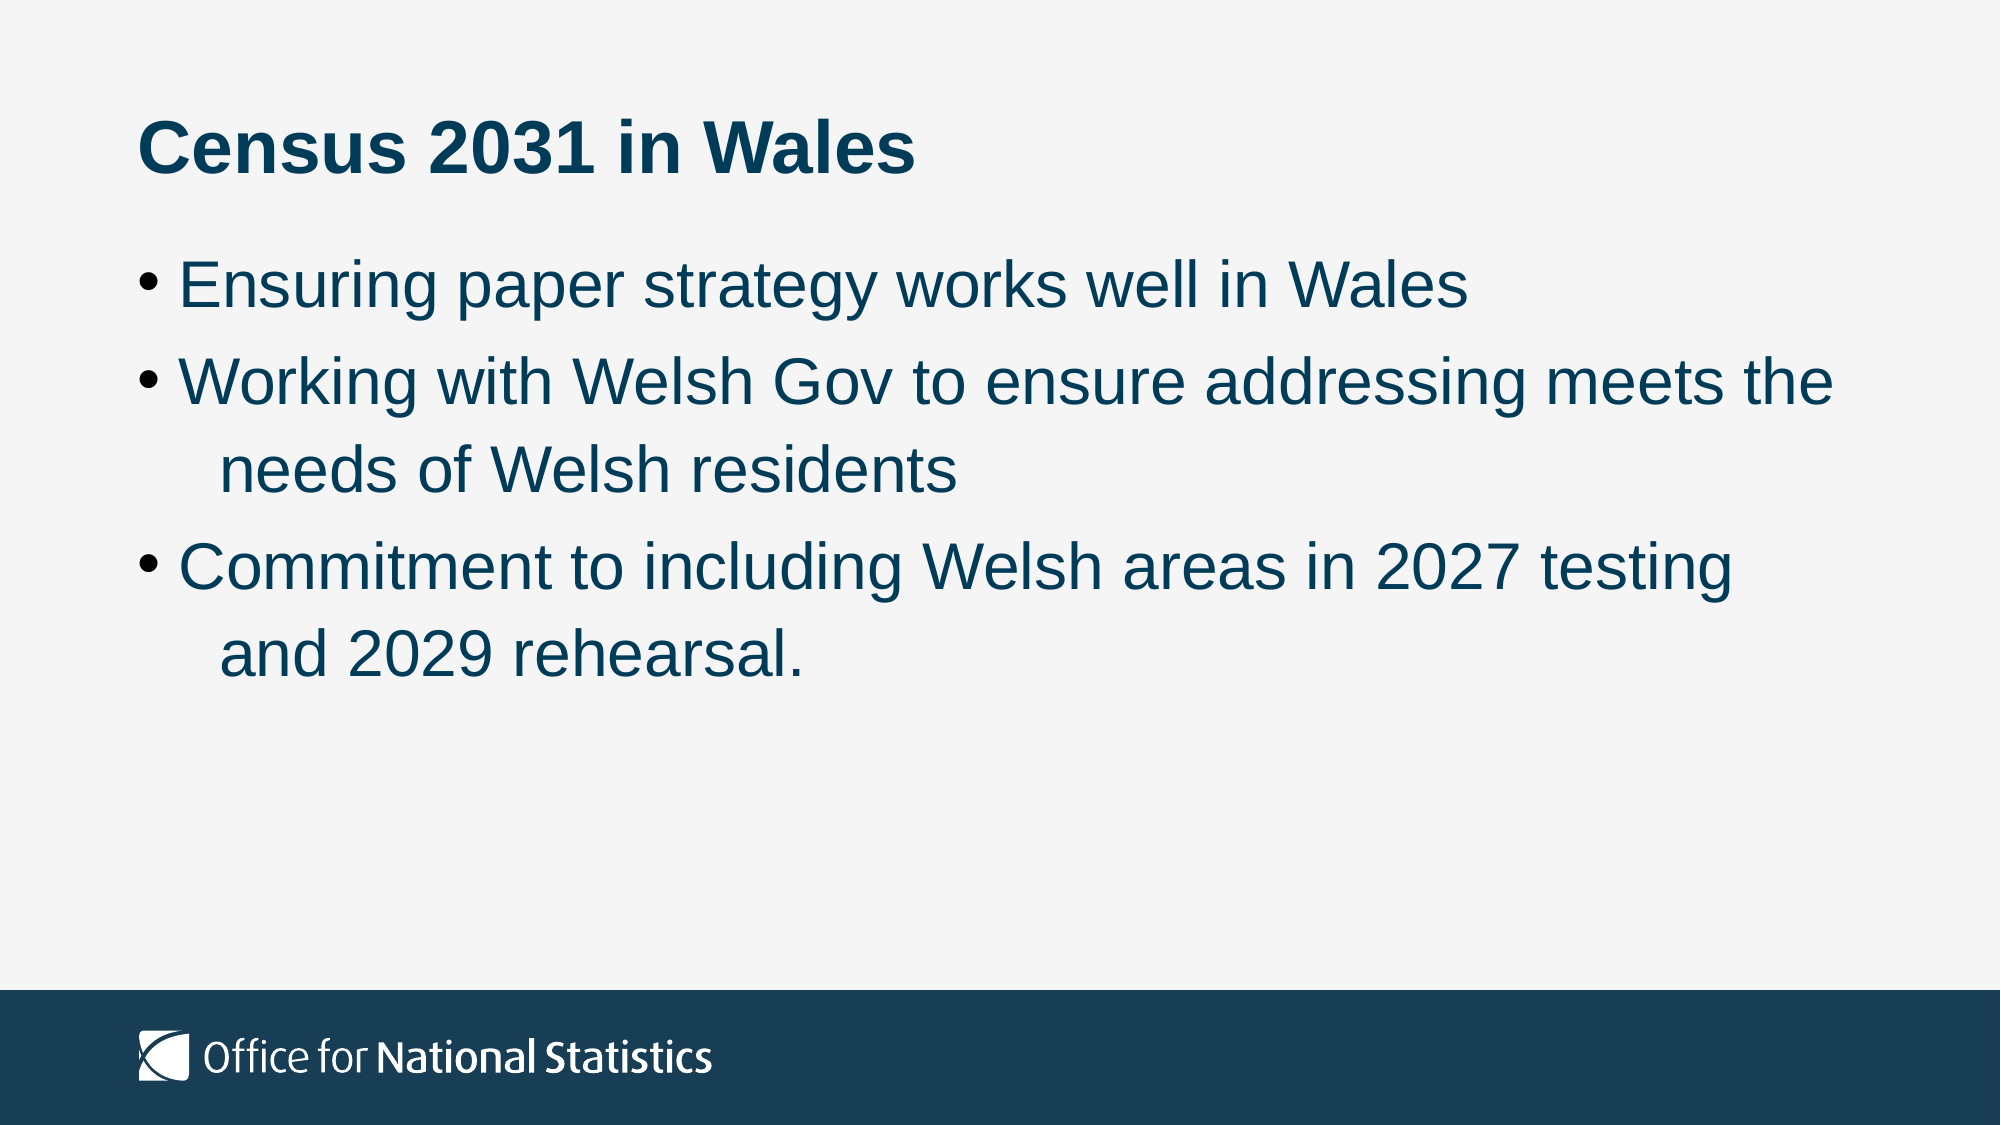

# Census 2031 in Wales
Ensuring paper strategy works well in Wales
Working with Welsh Gov to ensure addressing meets the needs of Welsh residents
Commitment to including Welsh areas in 2027 testing and 2029 rehearsal.